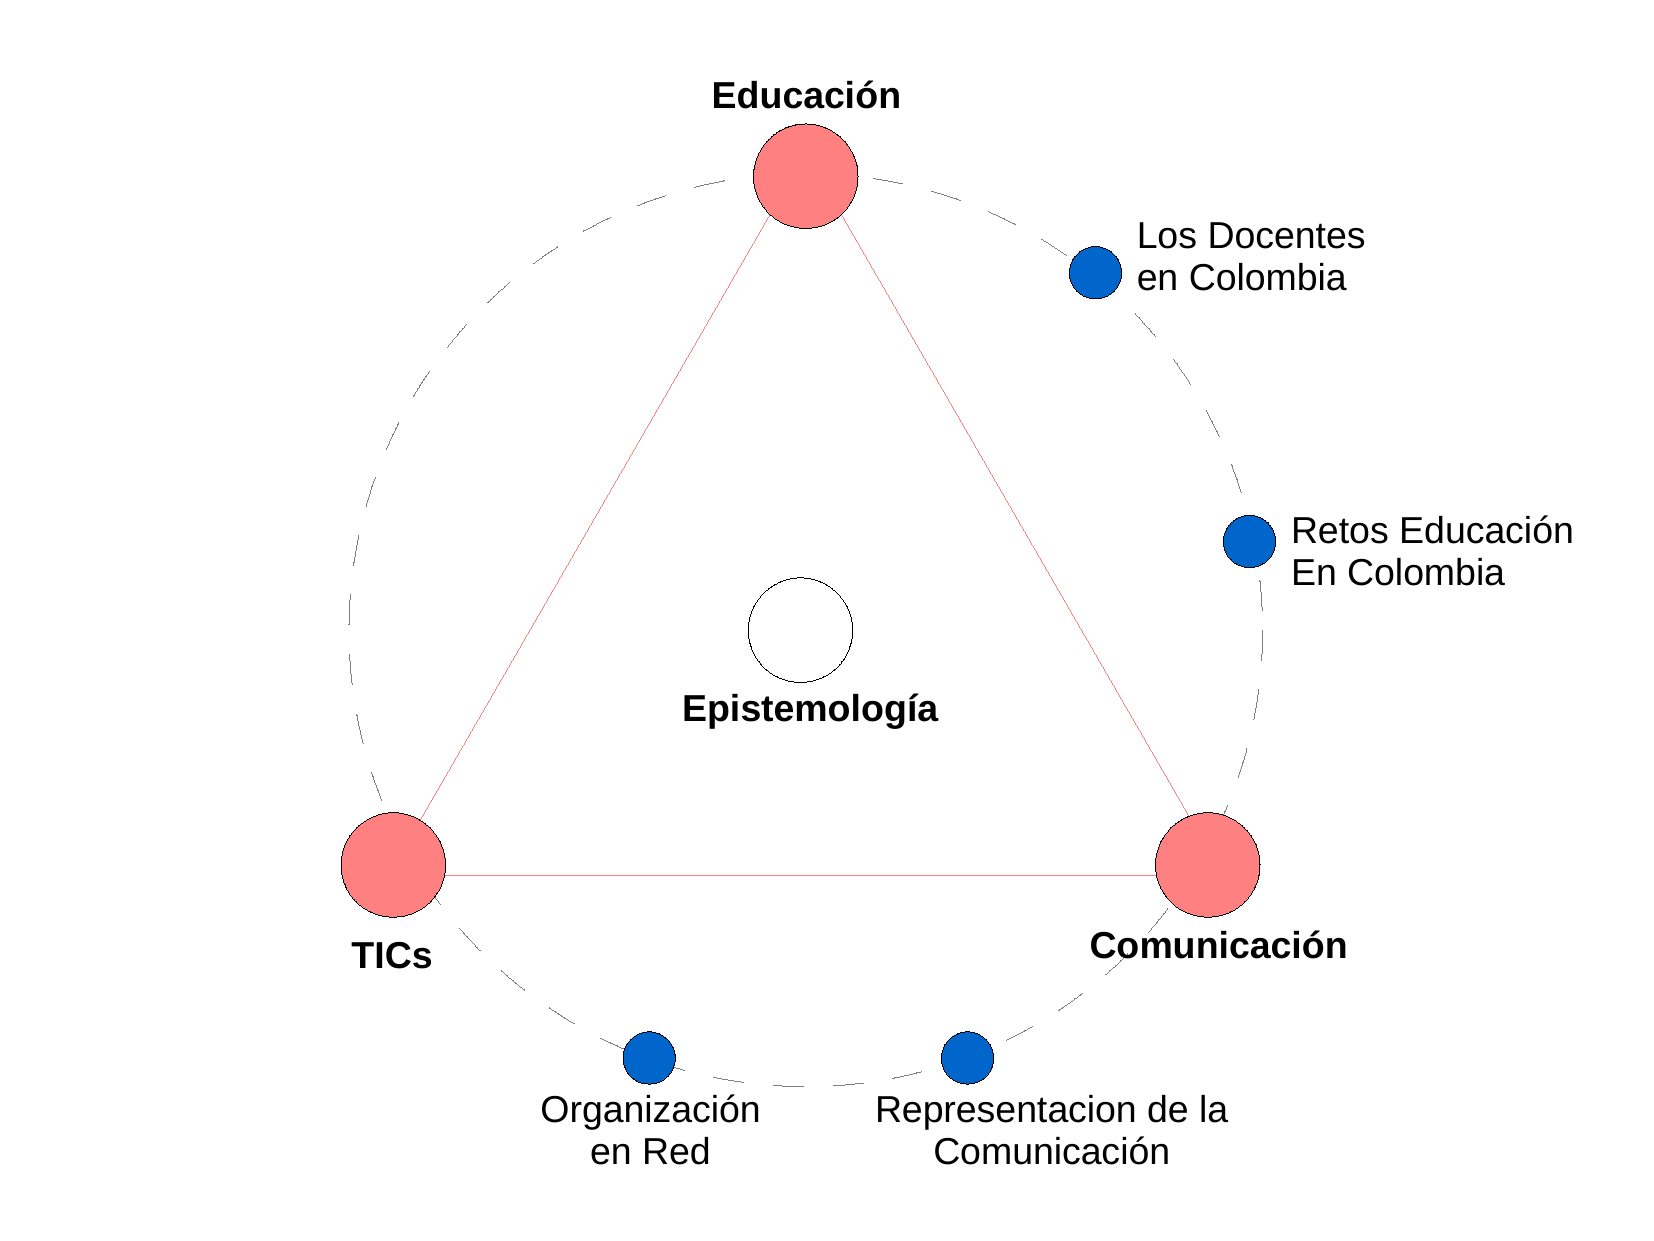

Educación
Los Docentes
en Colombia
Retos Educación
En Colombia
Epistemología
Comunicación
TICs
Organización
en Red
Representacion de la
Comunicación